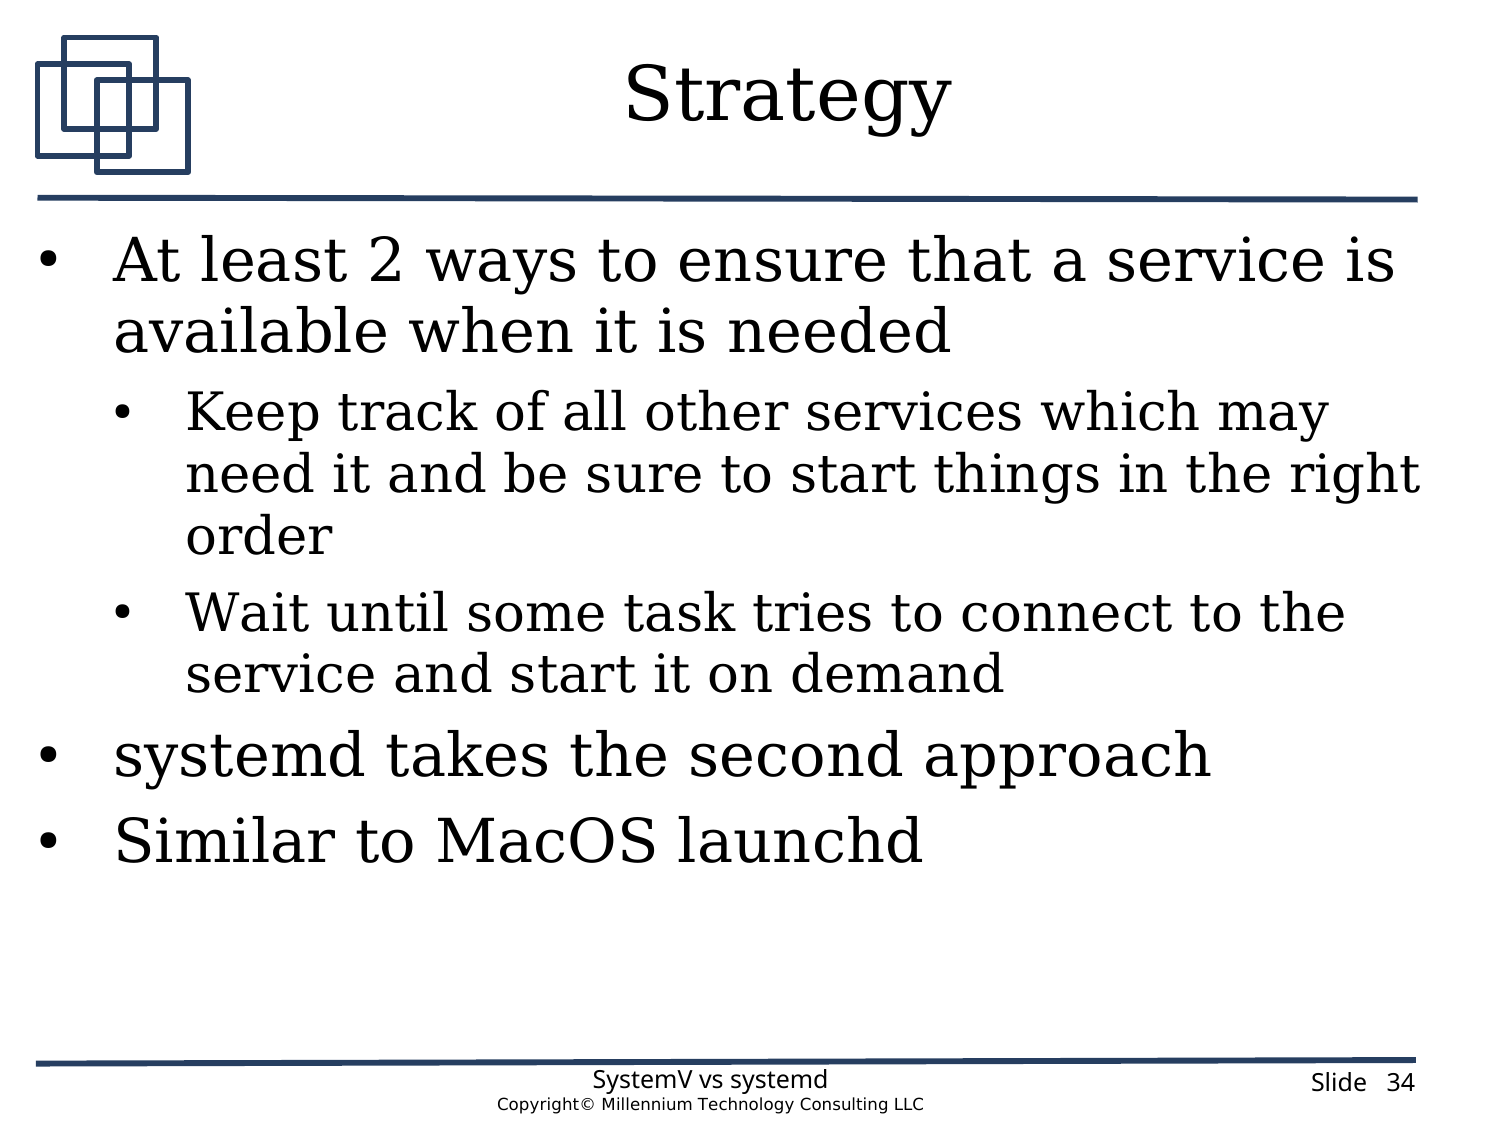

# Strategy
At least 2 ways to ensure that a service is available when it is needed
Keep track of all other services which may need it and be sure to start things in the right order
Wait until some task tries to connect to the service and start it on demand
systemd takes the second approach
Similar to MacOS launchd